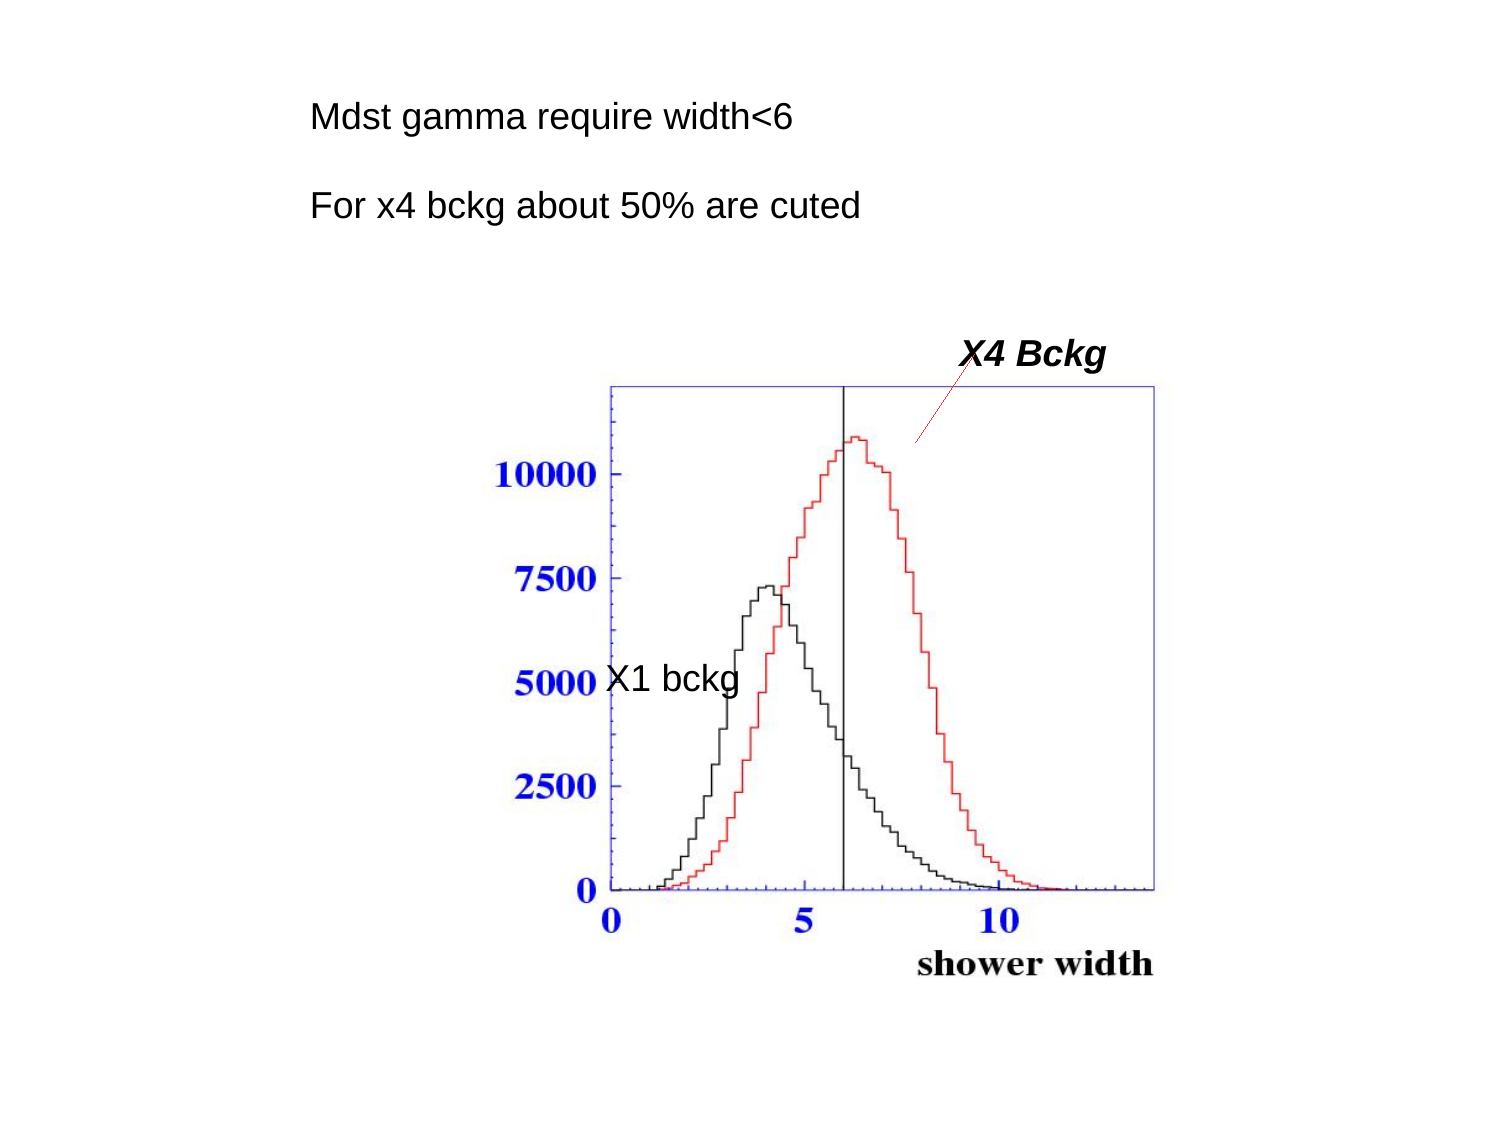

Gamma require width < 6
Mdst gamma require width<6
For x4 bckg about 50% are cuted
X4 Bckg
X1 bckg